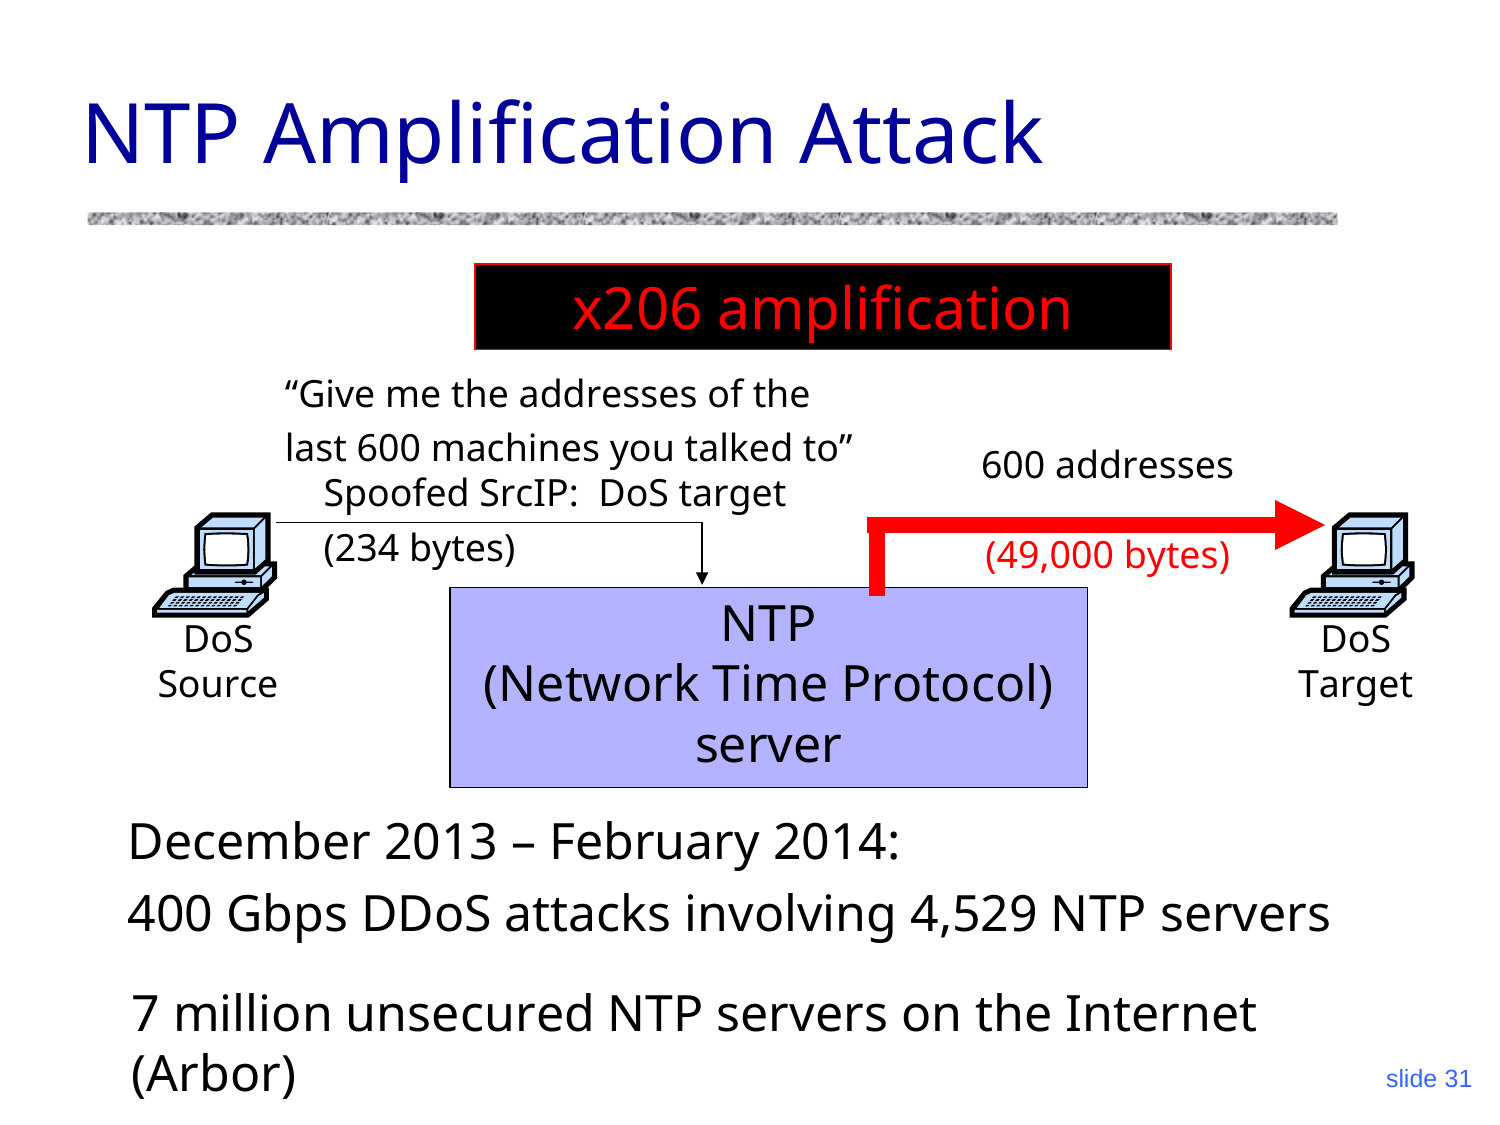

# NTP Amplification Attack
x206 amplification
“Give me the addresses of the
last 600 machines you talked to”
 Spoofed SrcIP: DoS target
 (234 bytes)
NTP
(Network Time Protocol)
server
600 addresses
(49,000 bytes)
DoS
Source
DoS
Target
December 2013 – February 2014:
400 Gbps DDoS attacks involving 4,529 NTP servers
7 million unsecured NTP servers on the Internet (Arbor)
slide